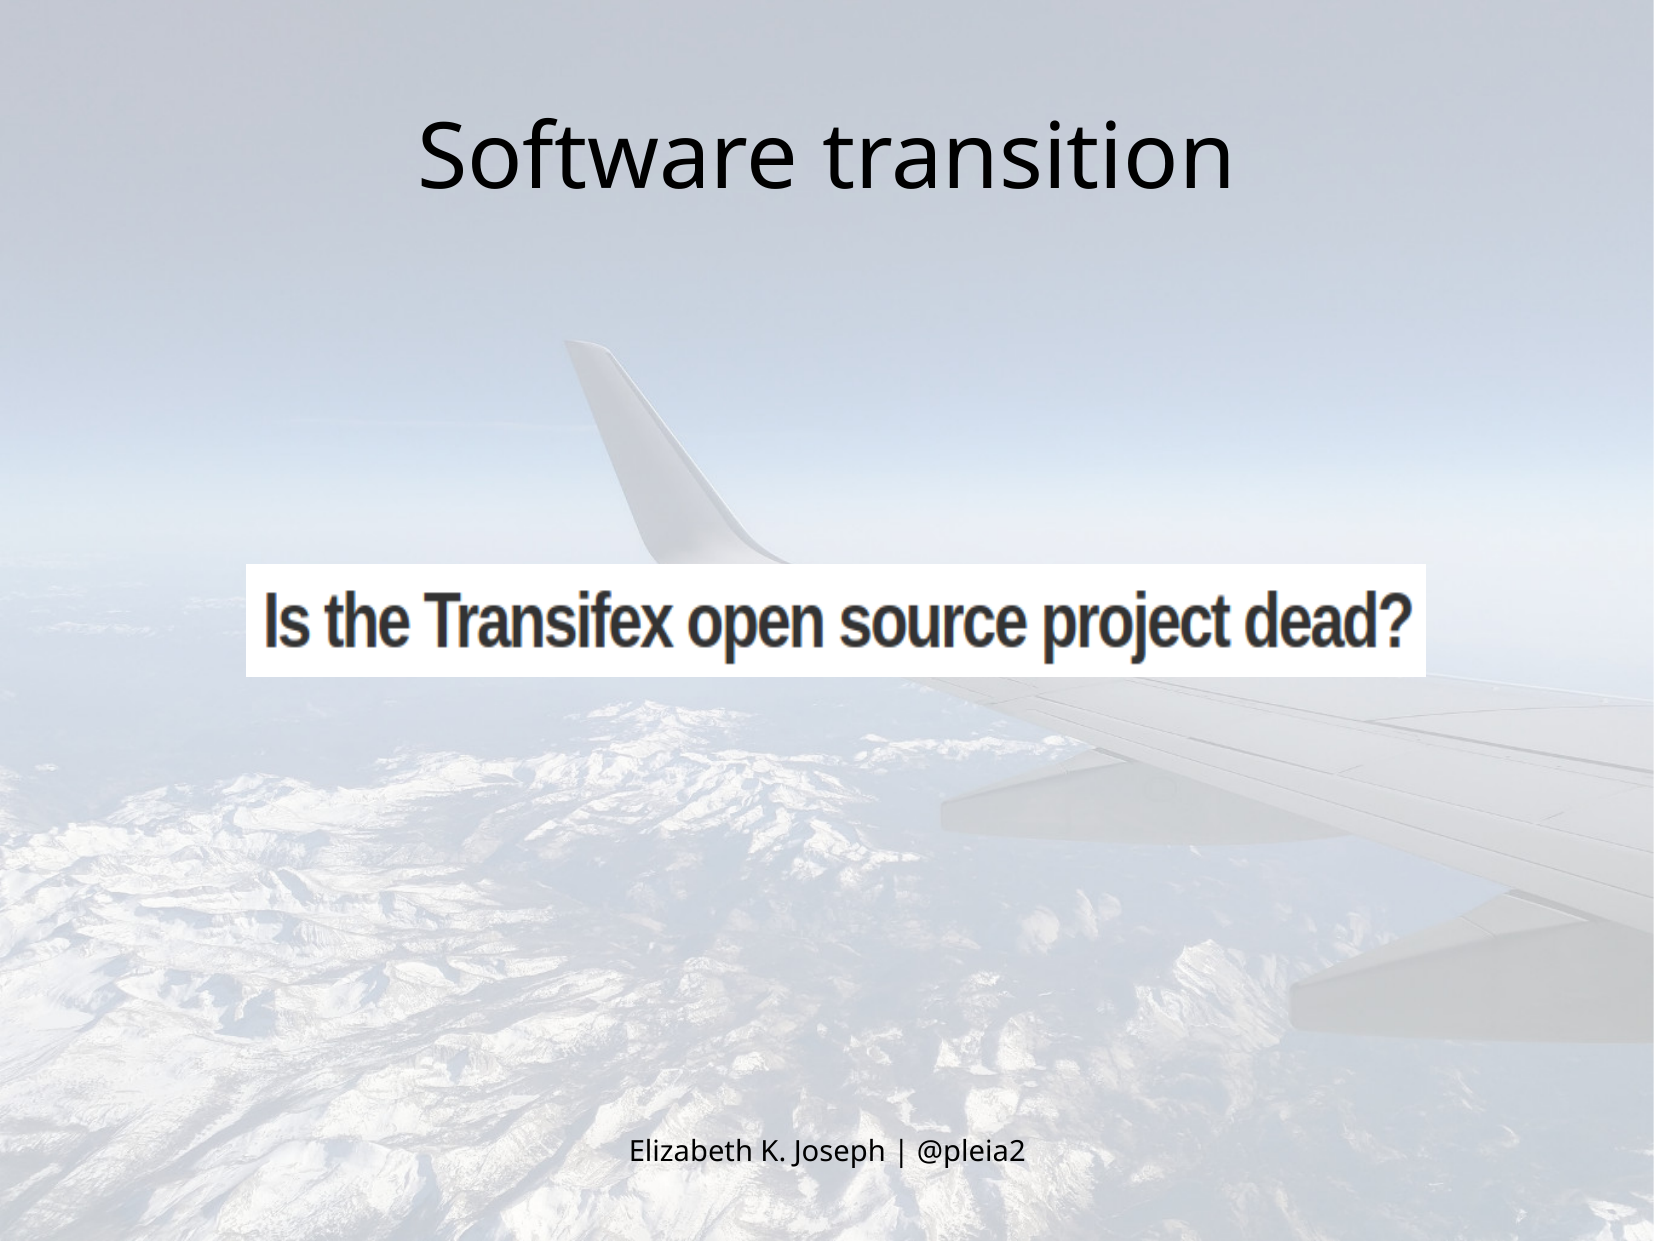

# Software transition
Elizabeth K. Joseph | @pleia2